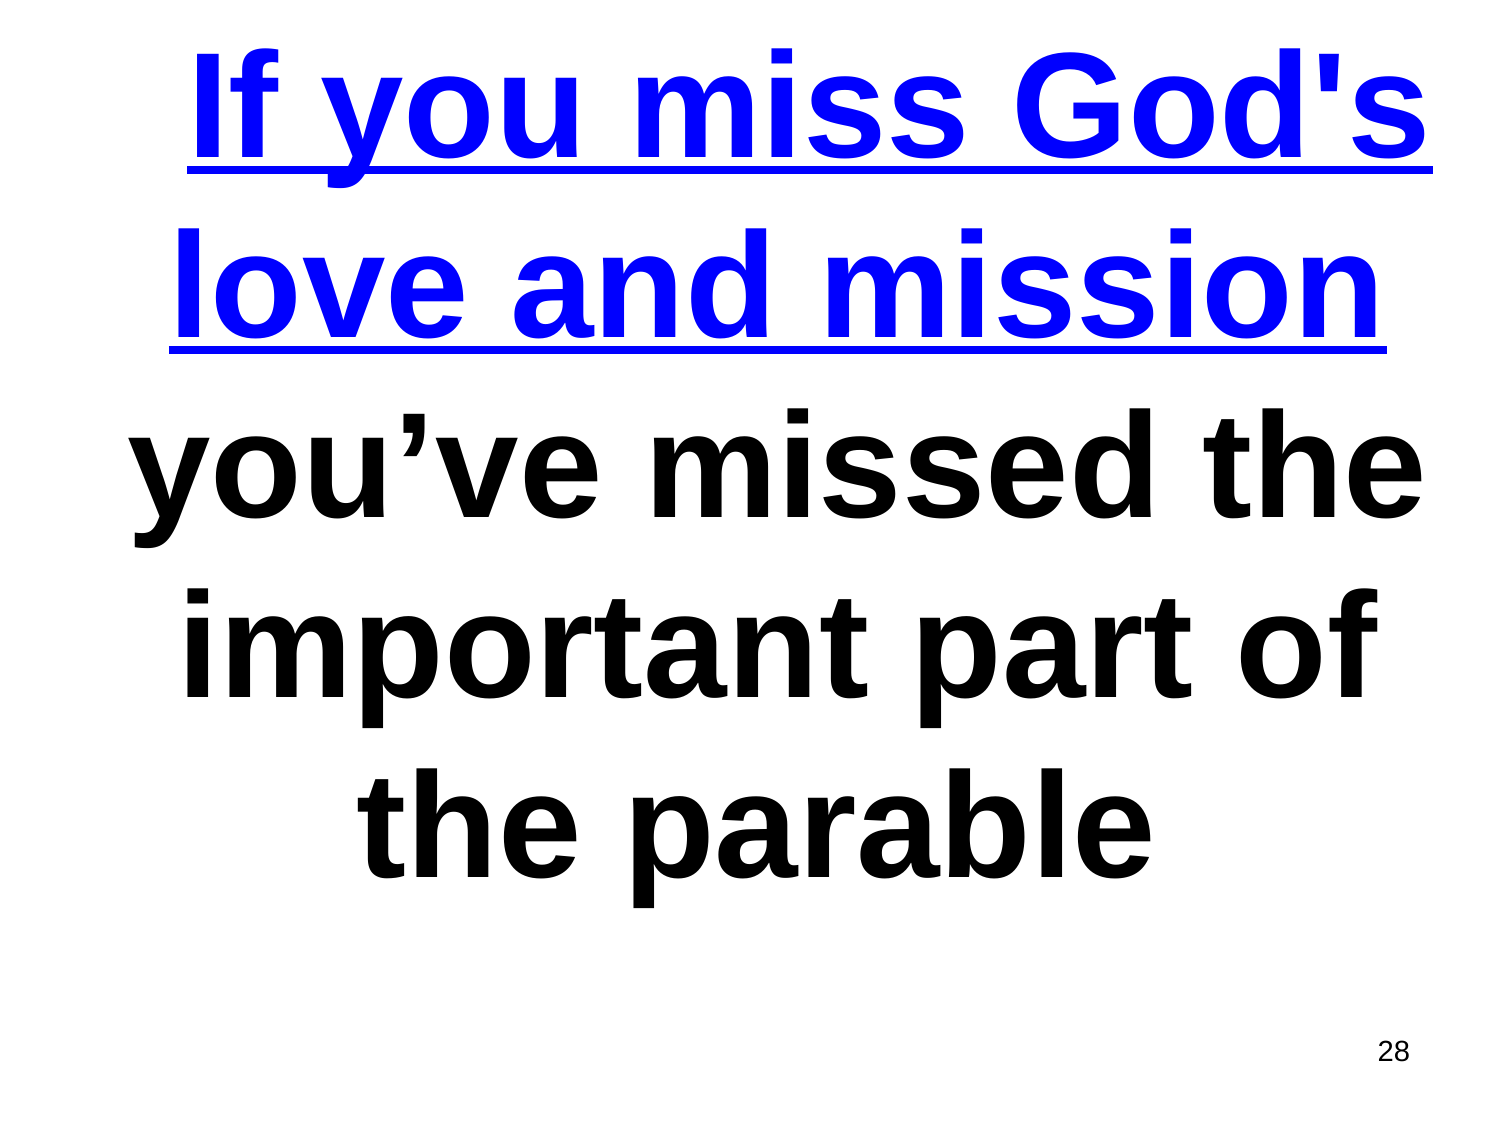

If you miss God's love and mission you’ve missed the important part of the parable